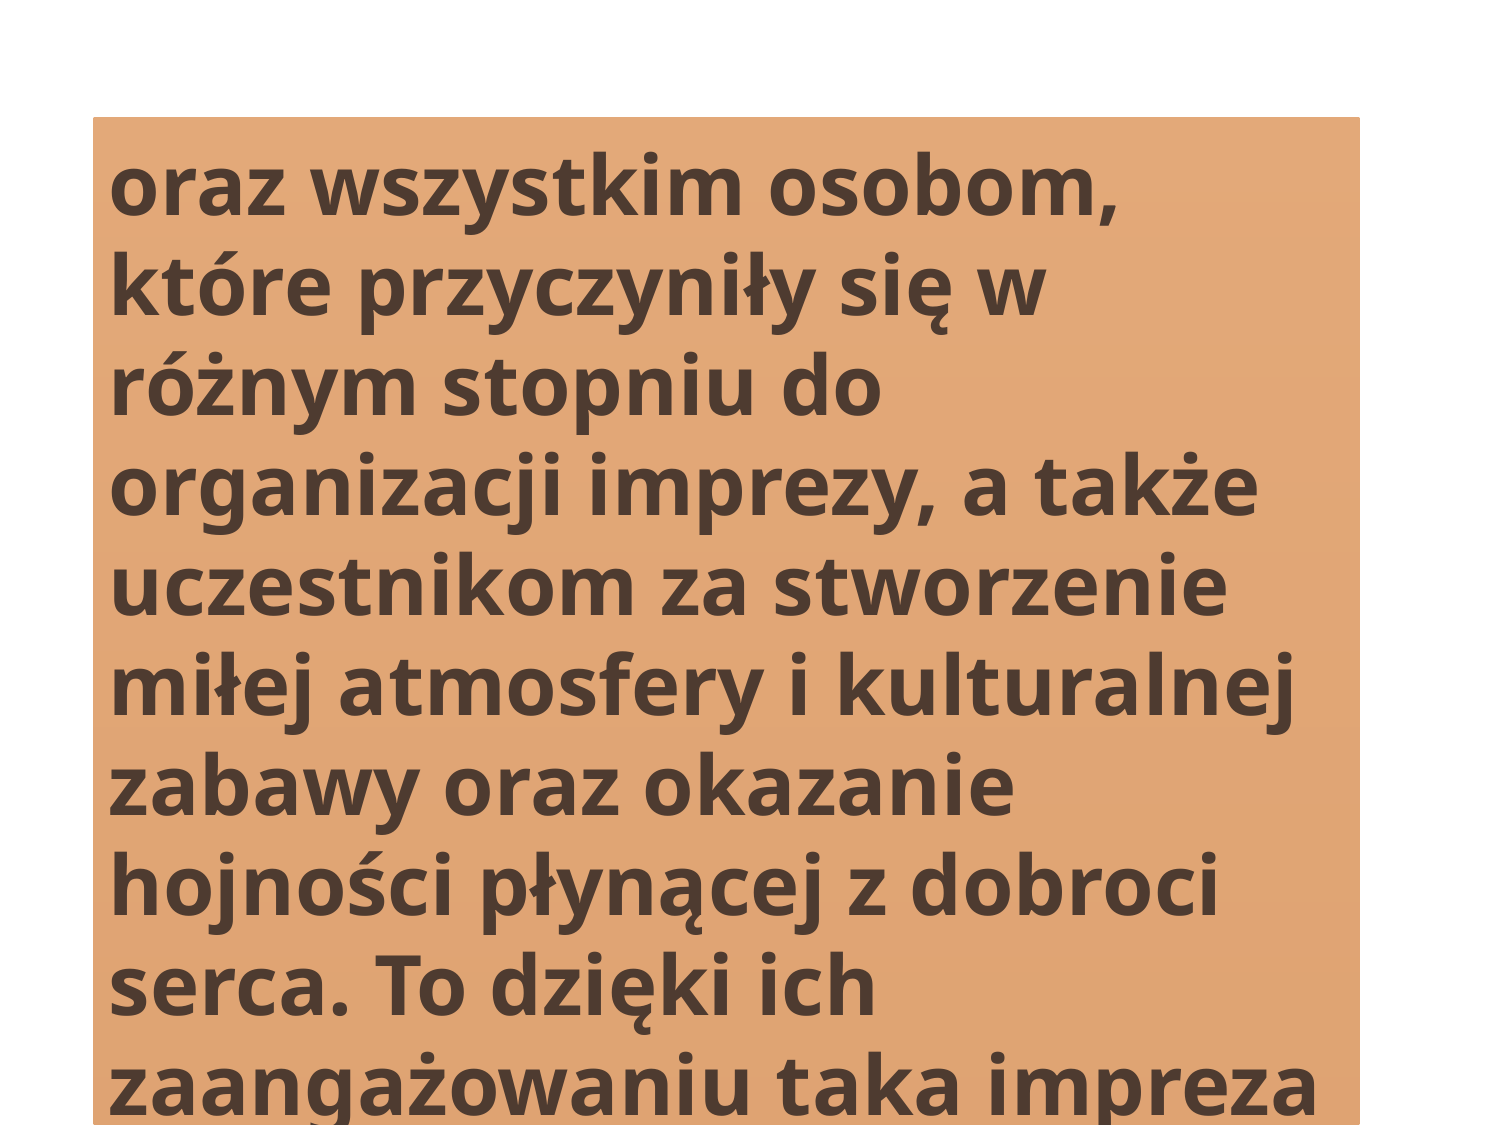

oraz wszystkim osobom, które przyczyniły się w różnym stopniu do organizacji imprezy, a także uczestnikom za stworzenie miłej atmosfery i kulturalnej zabawy oraz okazanie hojności płynącej z dobroci serca. To dzięki ich zaangażowaniu taka impreza może się odbywać i nie traci na swojej atrakcyjności.